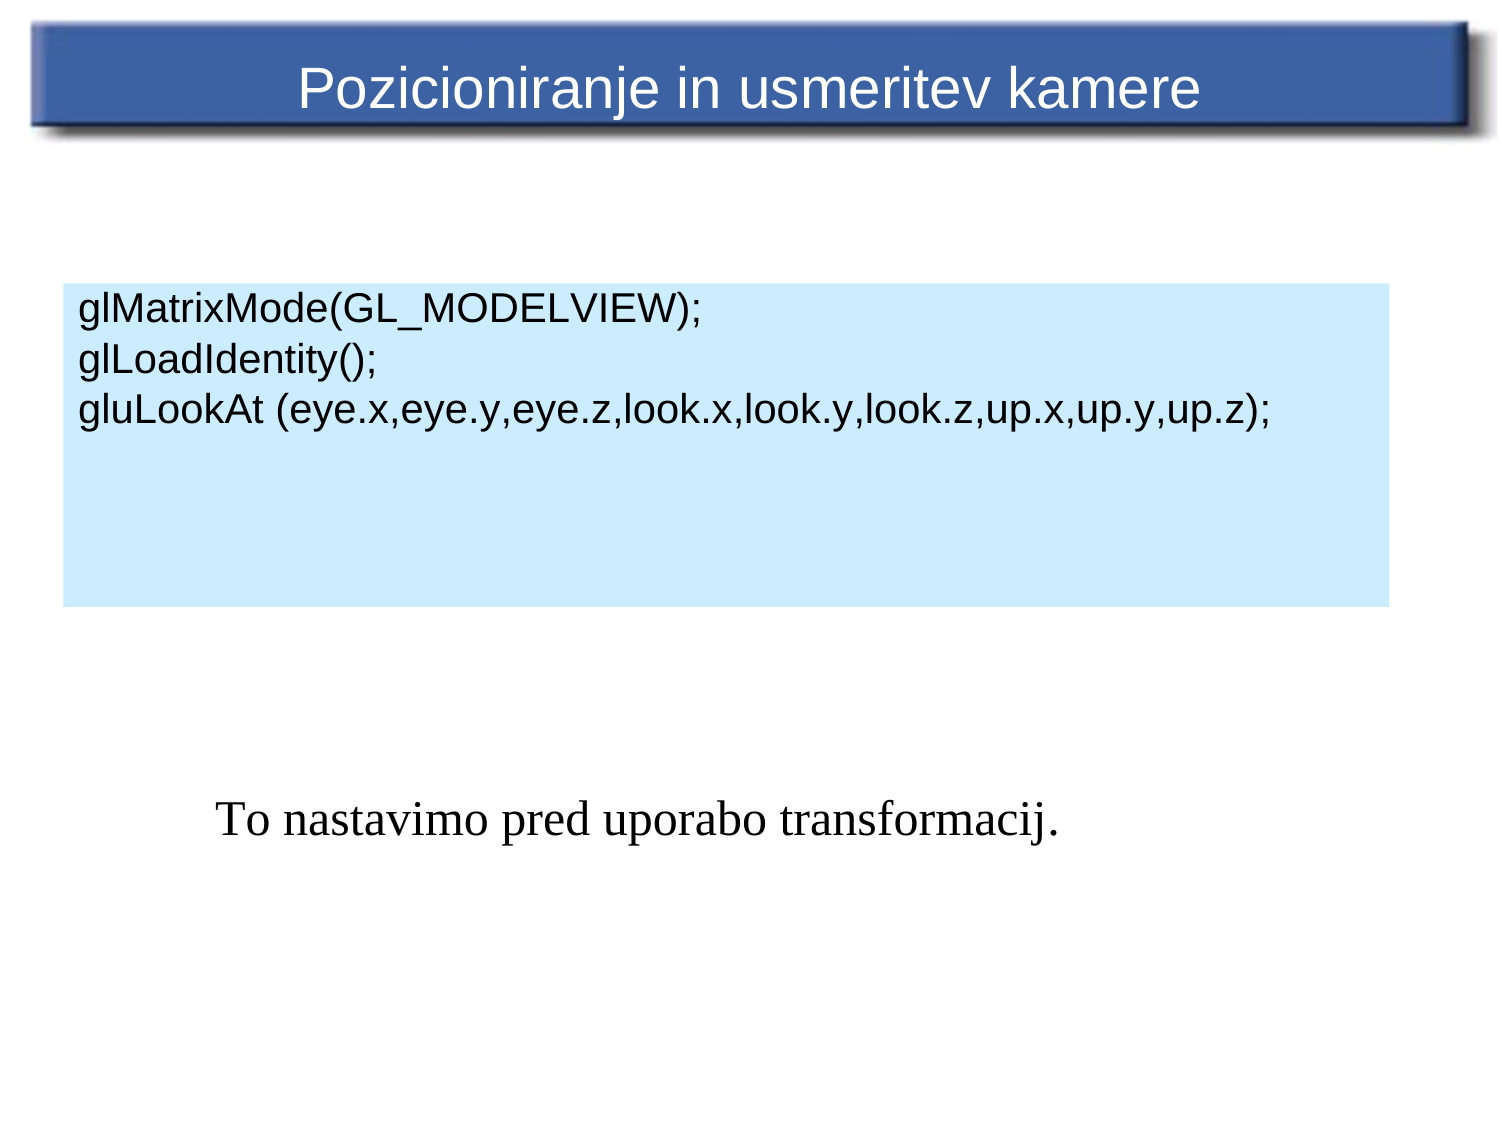

# Pozicioniranje in usmeritev kamere
glMatrixMode(GL_MODELVIEW);
glLoadIdentity();
gluLookAt (eye.x,eye.y,eye.z,look.x,look.y,look.z,up.x,up.y,up.z);
To nastavimo pred uporabo transformacij.